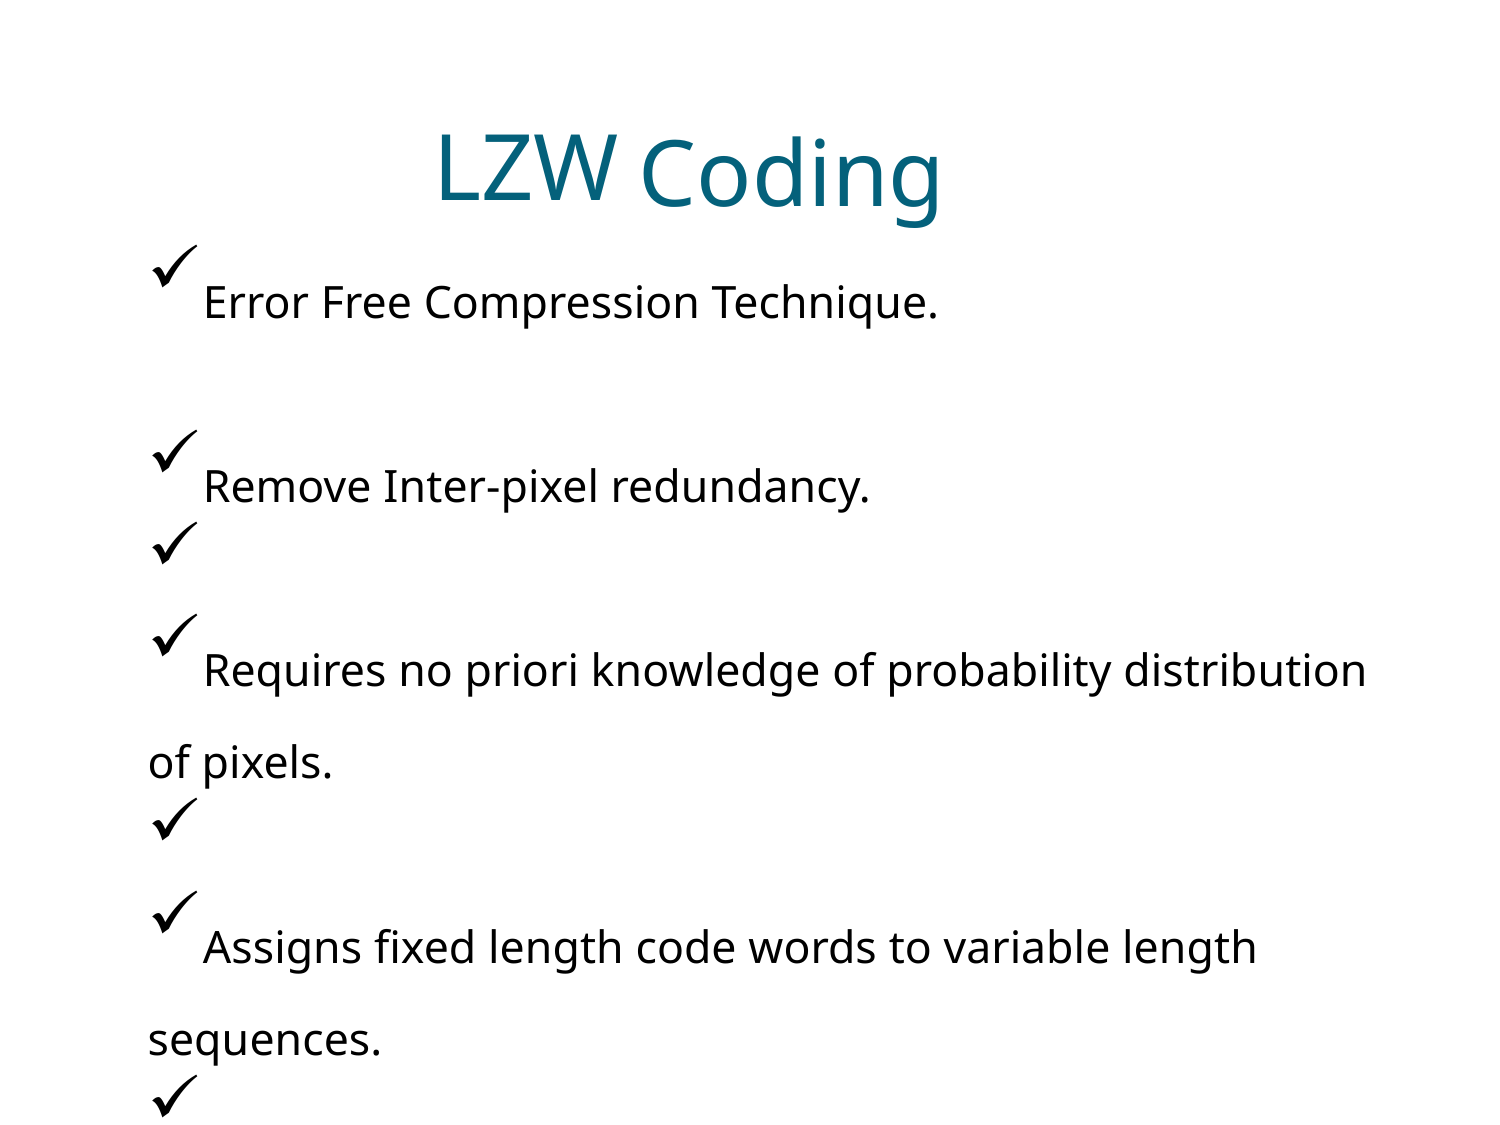

LZW
 Coding
Error Free Compression Technique.
Remove Inter-pixel redundancy.
Requires no priori knowledge of probability distribution of pixels.
Assigns fixed length code words to variable length sequences.
Patented Algorithm US 4,558,302.
Included in GIF and PDF file formats.